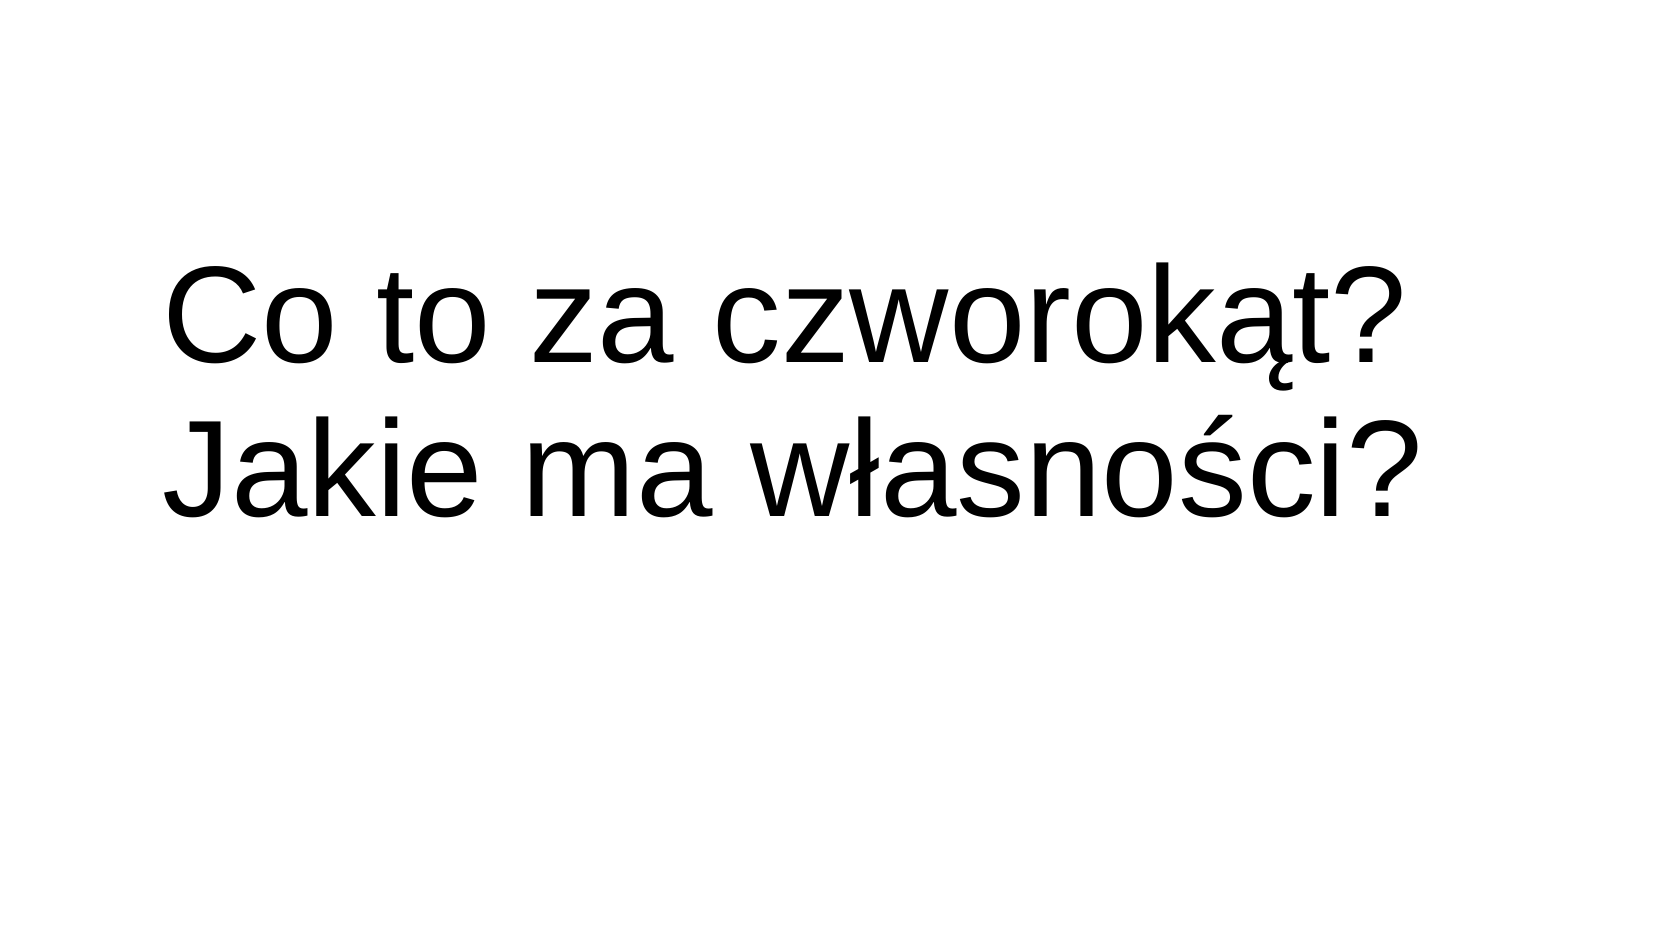

Co to za czworokąt?
Jakie ma własności?